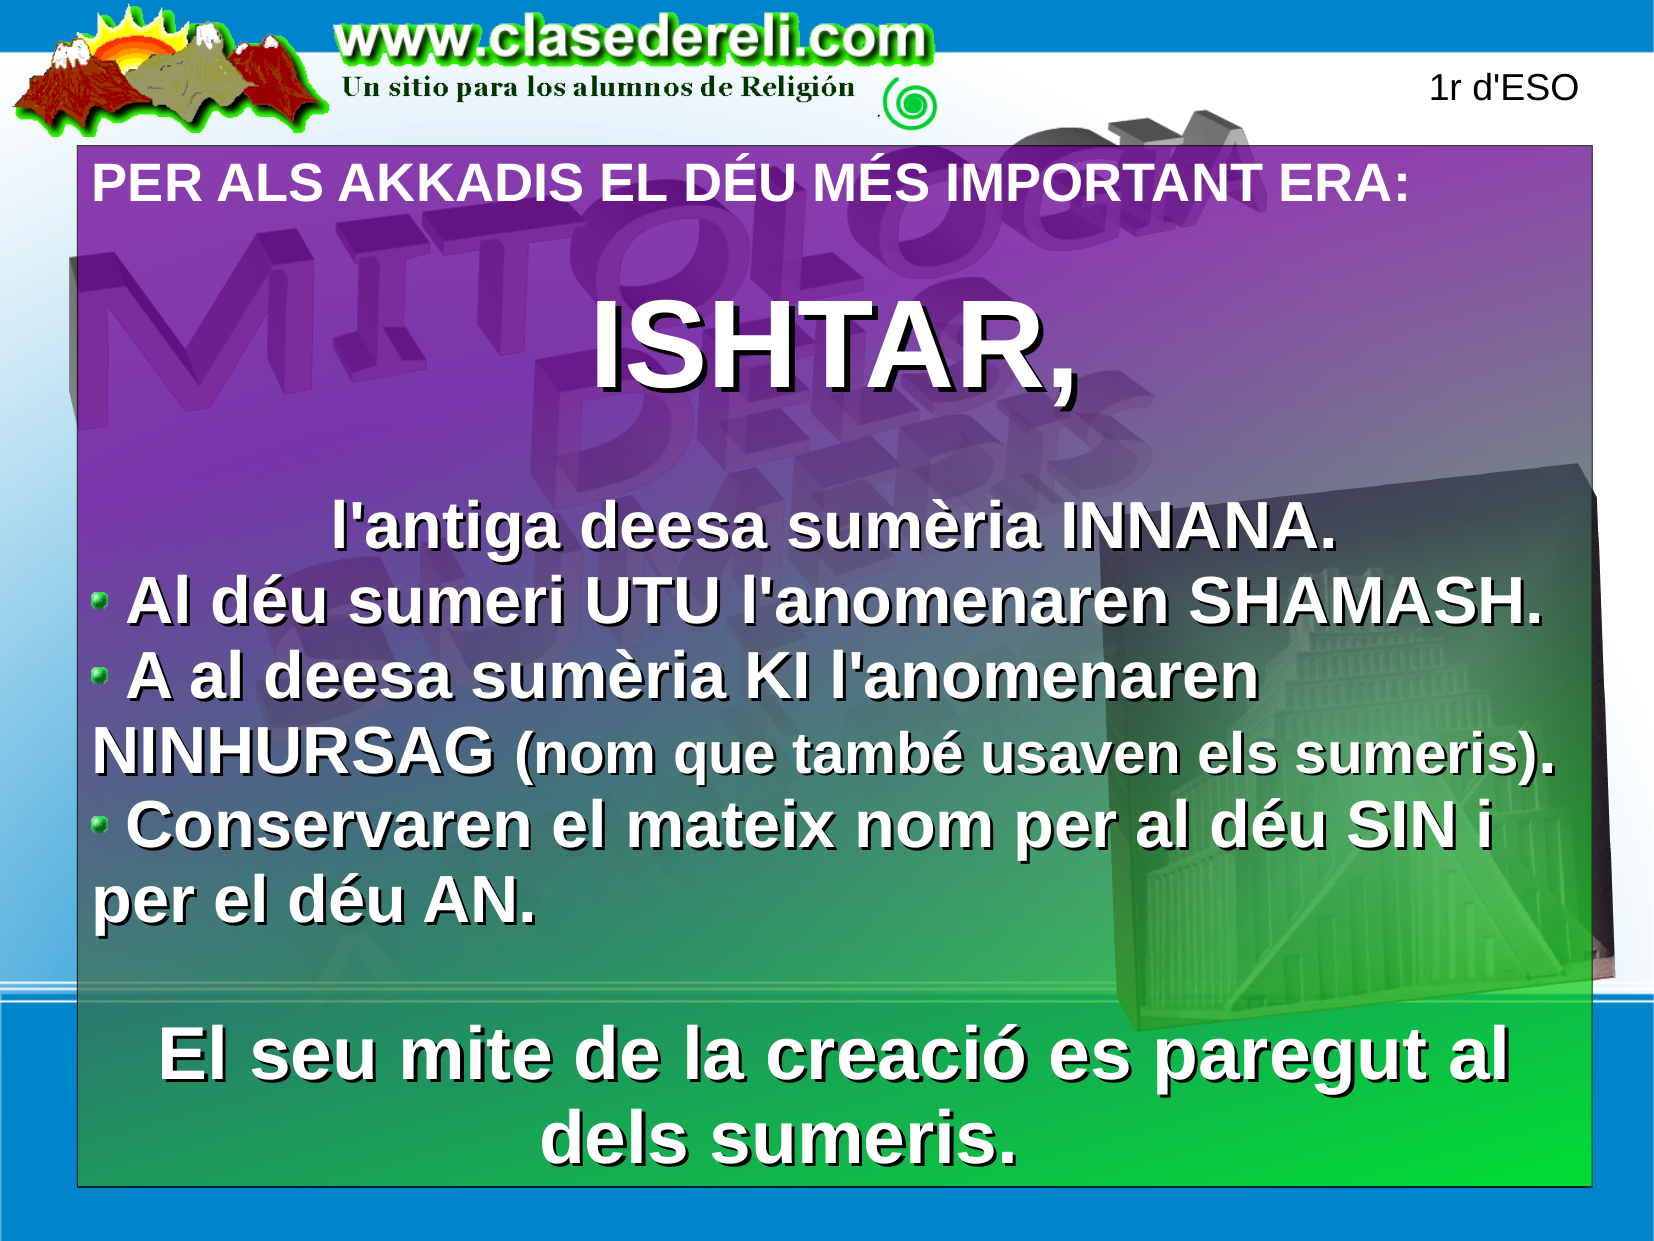

PER ALS AKKADIS EL DÉU MÉS IMPORTANT ERA:
ISHTAR,
l'antiga deesa sumèria INNANA.
 Al déu sumeri UTU l'anomenaren SHAMASH.
 A al deesa sumèria KI l'anomenaren NINHURSAG (nom que també usaven els sumeris).
 Conservaren el mateix nom per al déu SIN i per el déu AN.
El seu mite de la creació es paregut al dels sumeris.